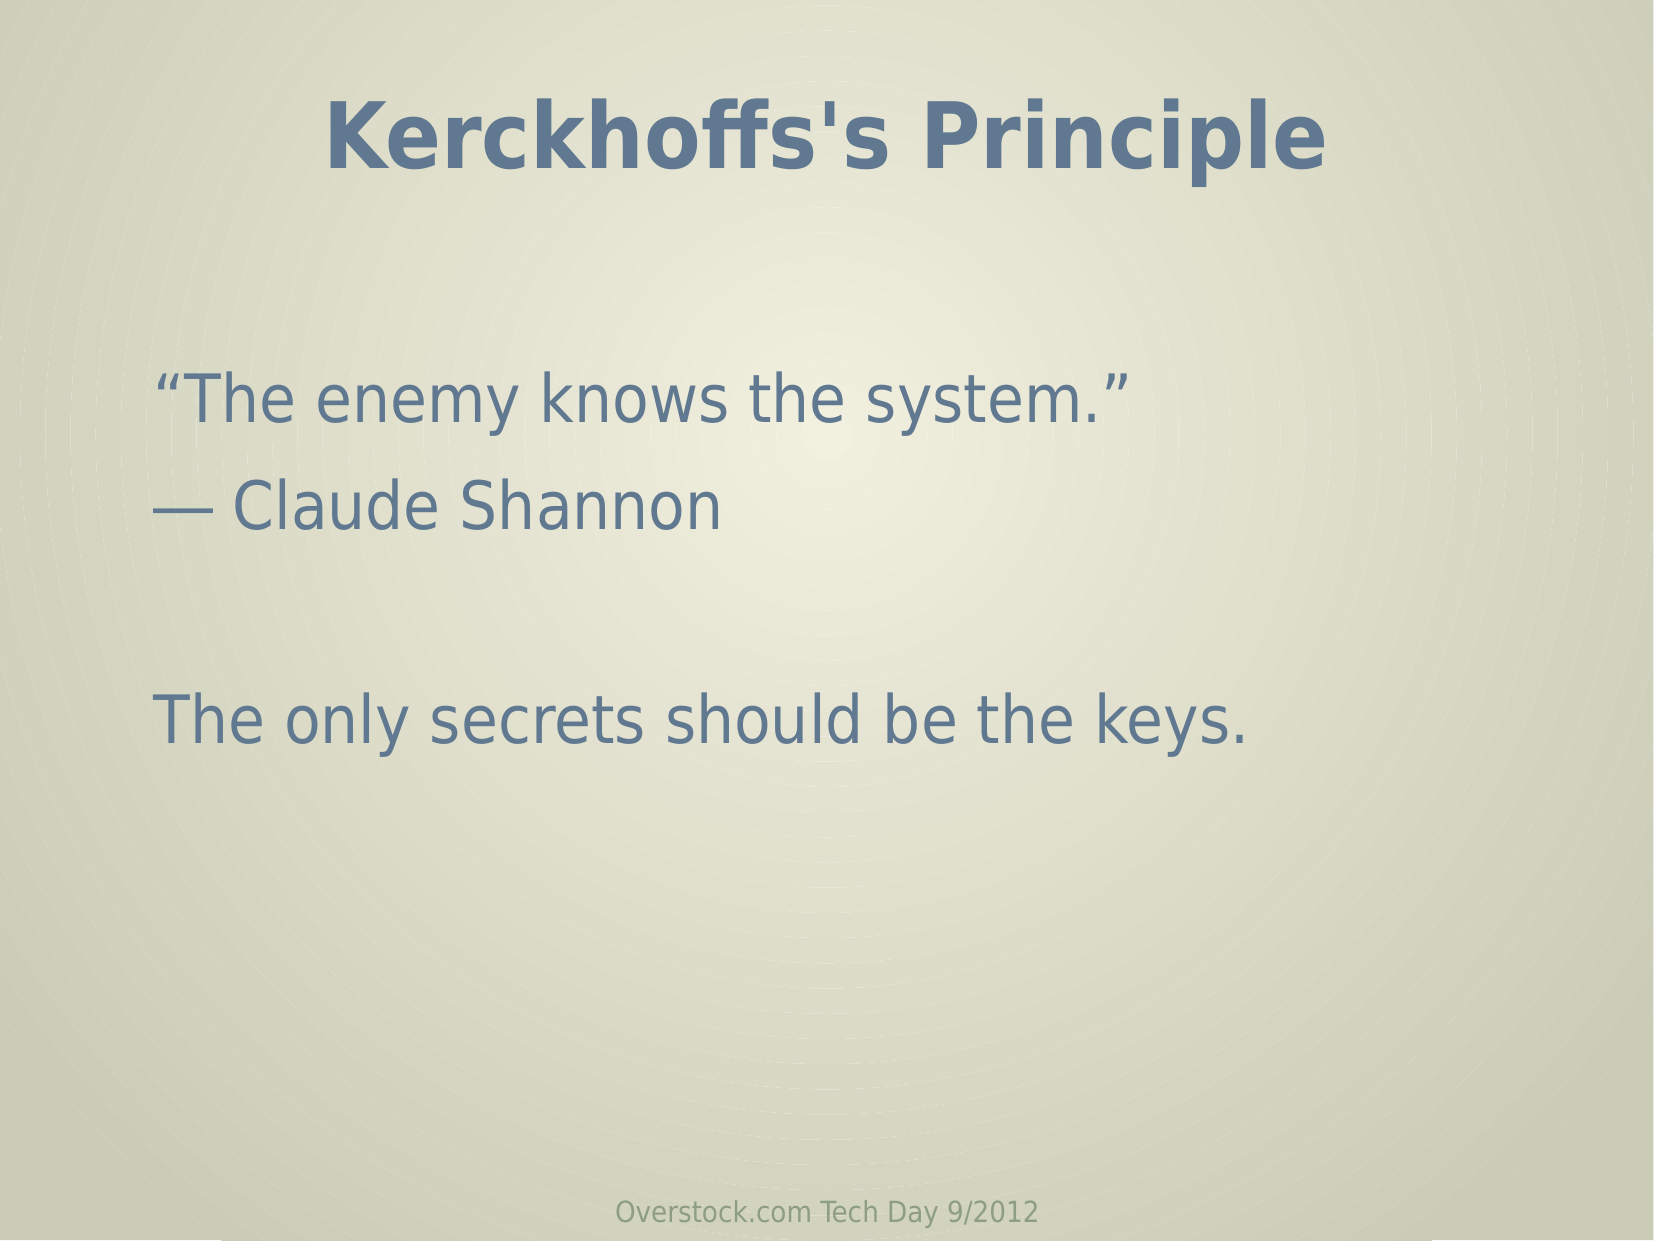

# Kerckhoffs's Principle
“The enemy knows the system.”
― Claude Shannon
The only secrets should be the keys.
Overstock.com Tech Day 9/2012